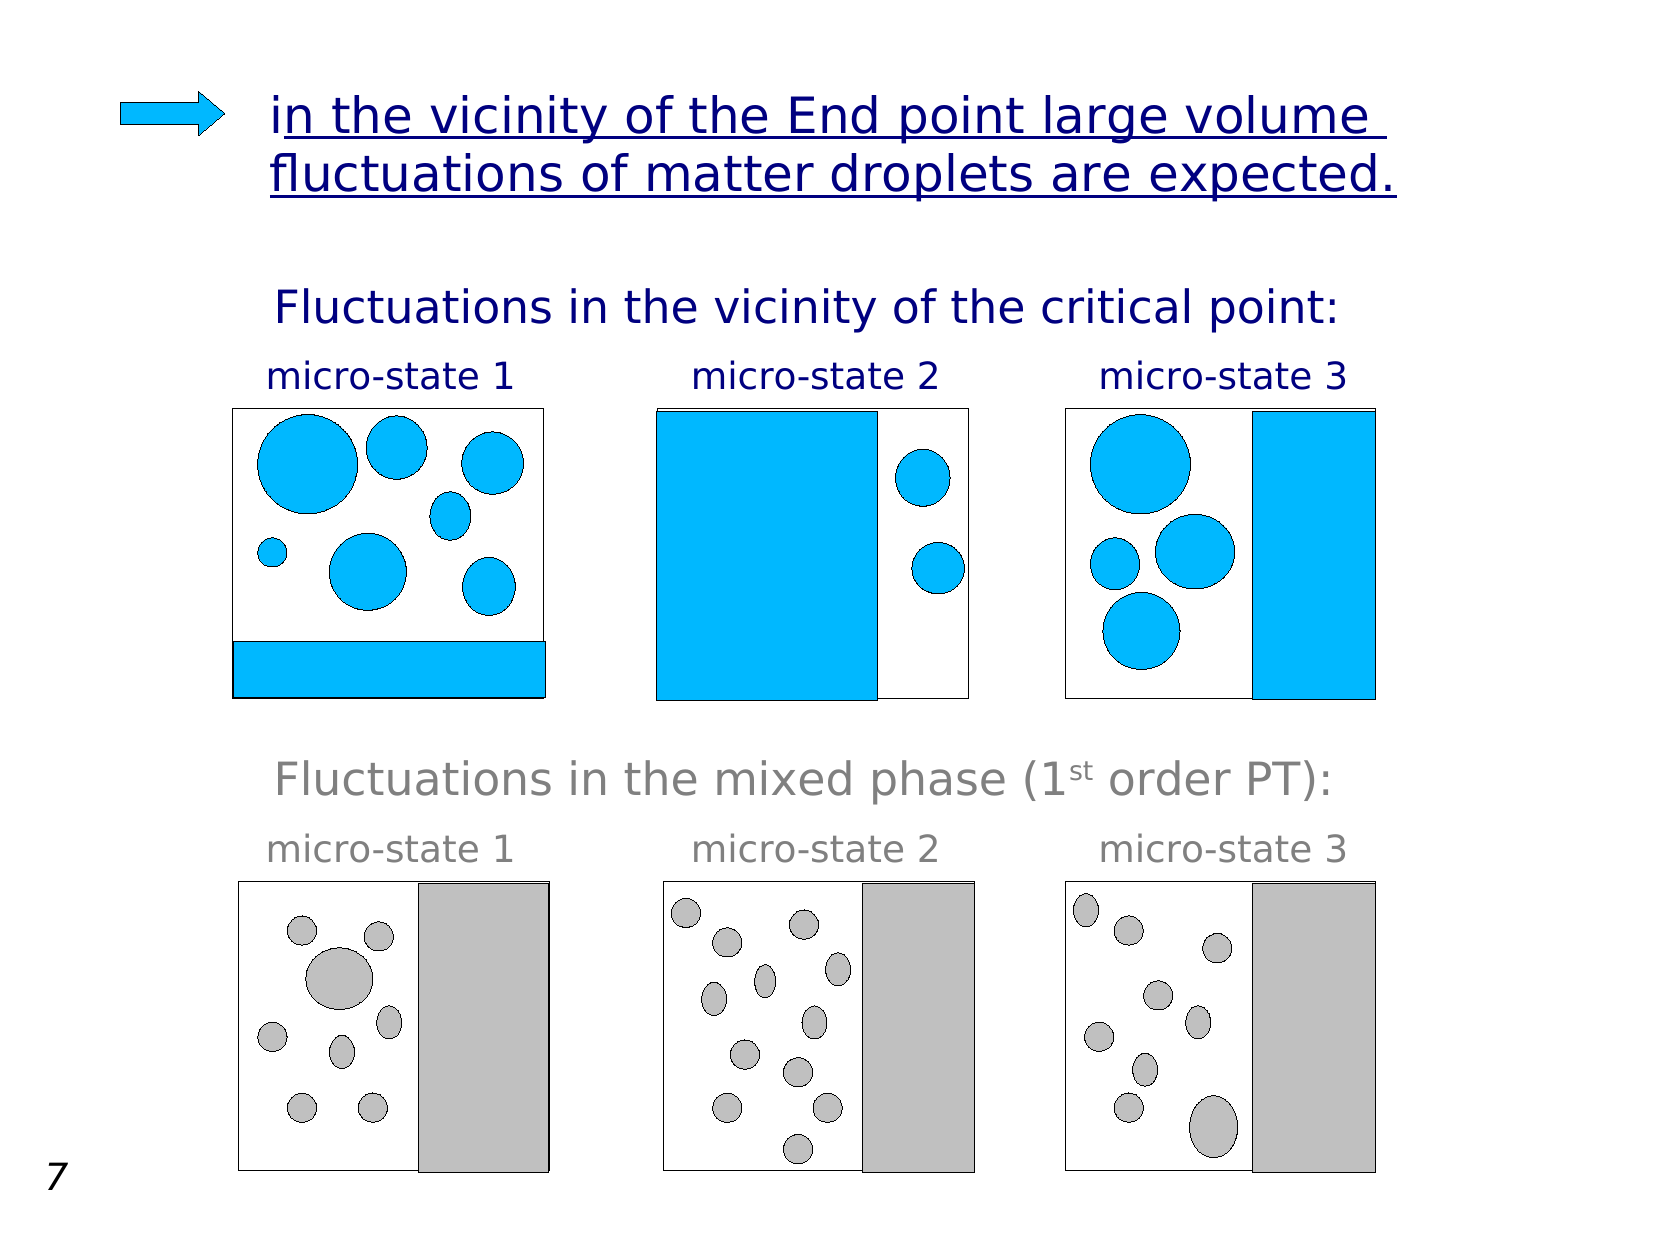

in the vicinity of the End point large volume
fluctuations of matter droplets are expected.
Fluctuations in the vicinity of the critical point:
micro-state 1
micro-state 2
micro-state 3
Fluctuations in the mixed phase (1st order PT):
micro-state 1
micro-state 2
micro-state 3